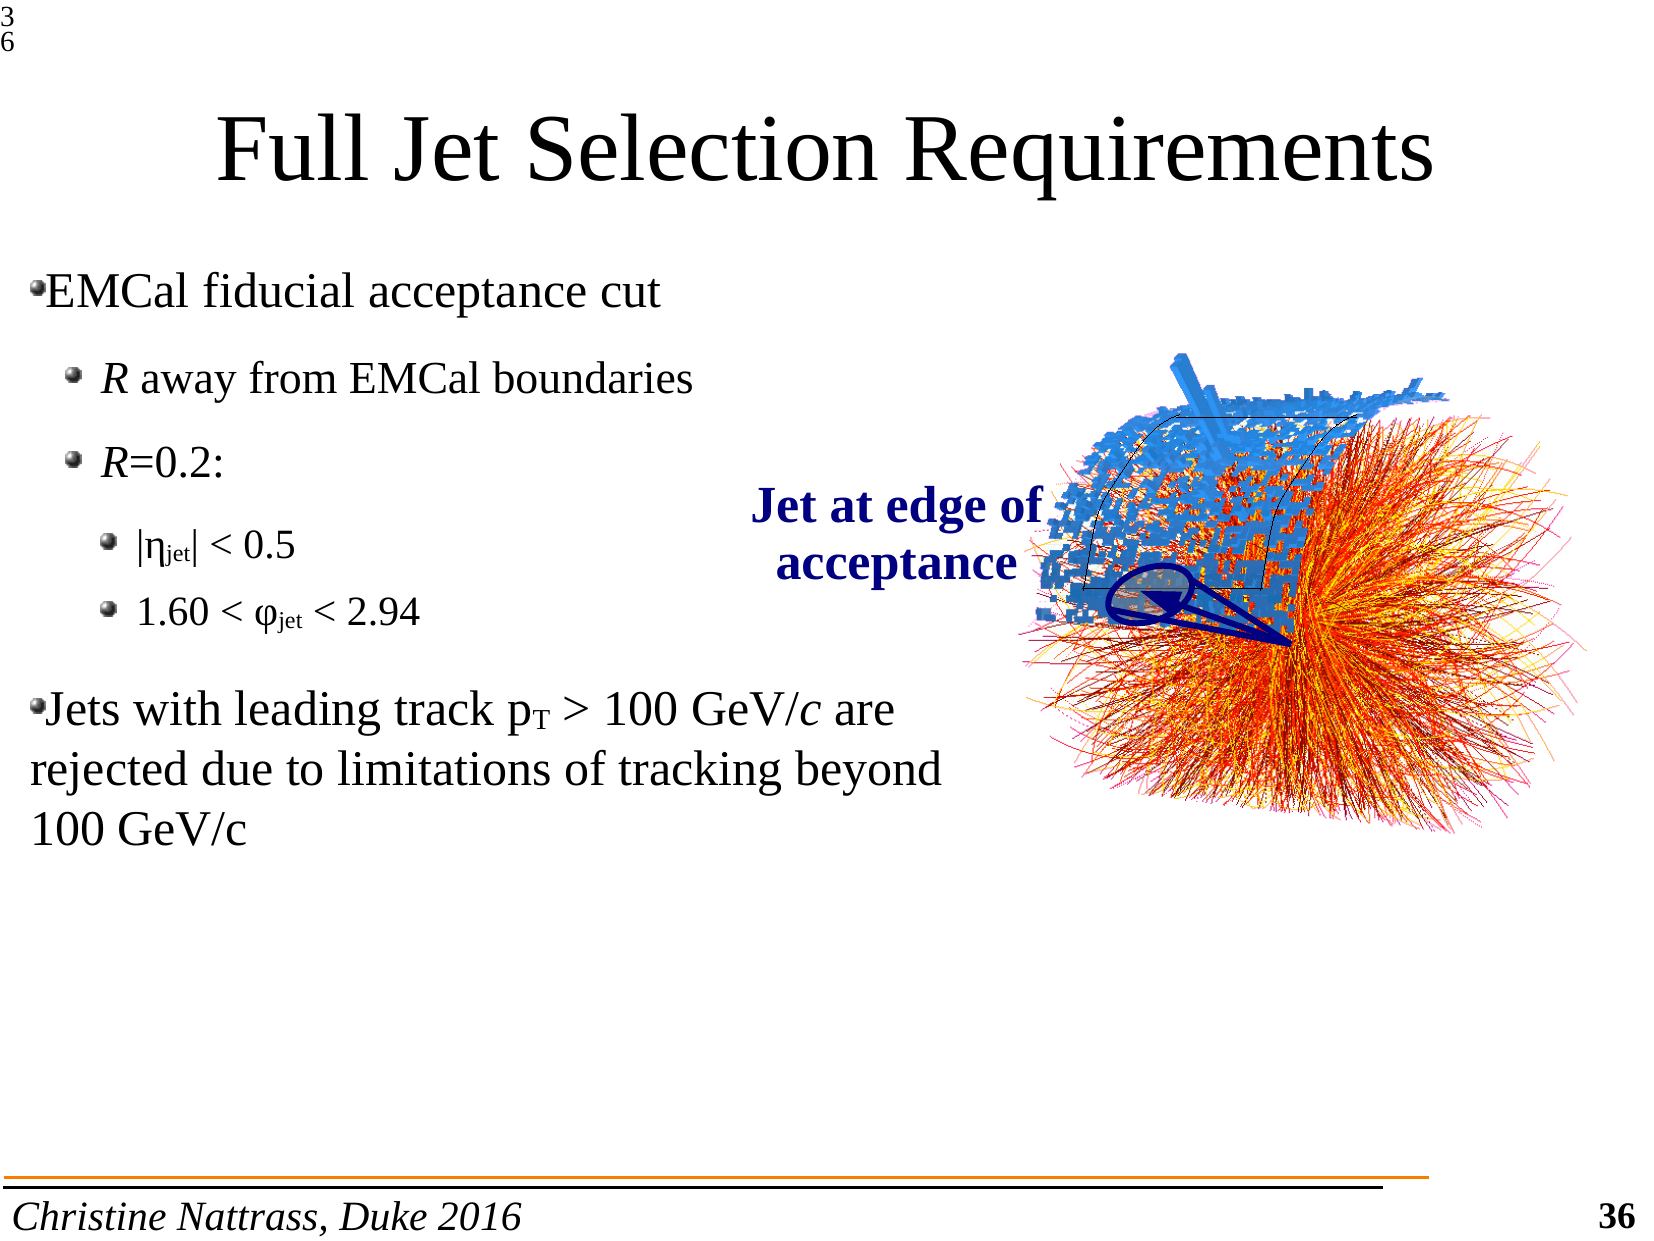

# Full Jet Selection Requirements
EMCal fiducial acceptance cut
R away from EMCal boundaries
R=0.2:
|ηjet| < 0.5
1.60 < φjet < 2.94
Jets with leading track pT > 100 GeV/c are rejected due to limitations of tracking beyond 100 GeV/c
Jet at edge of acceptance